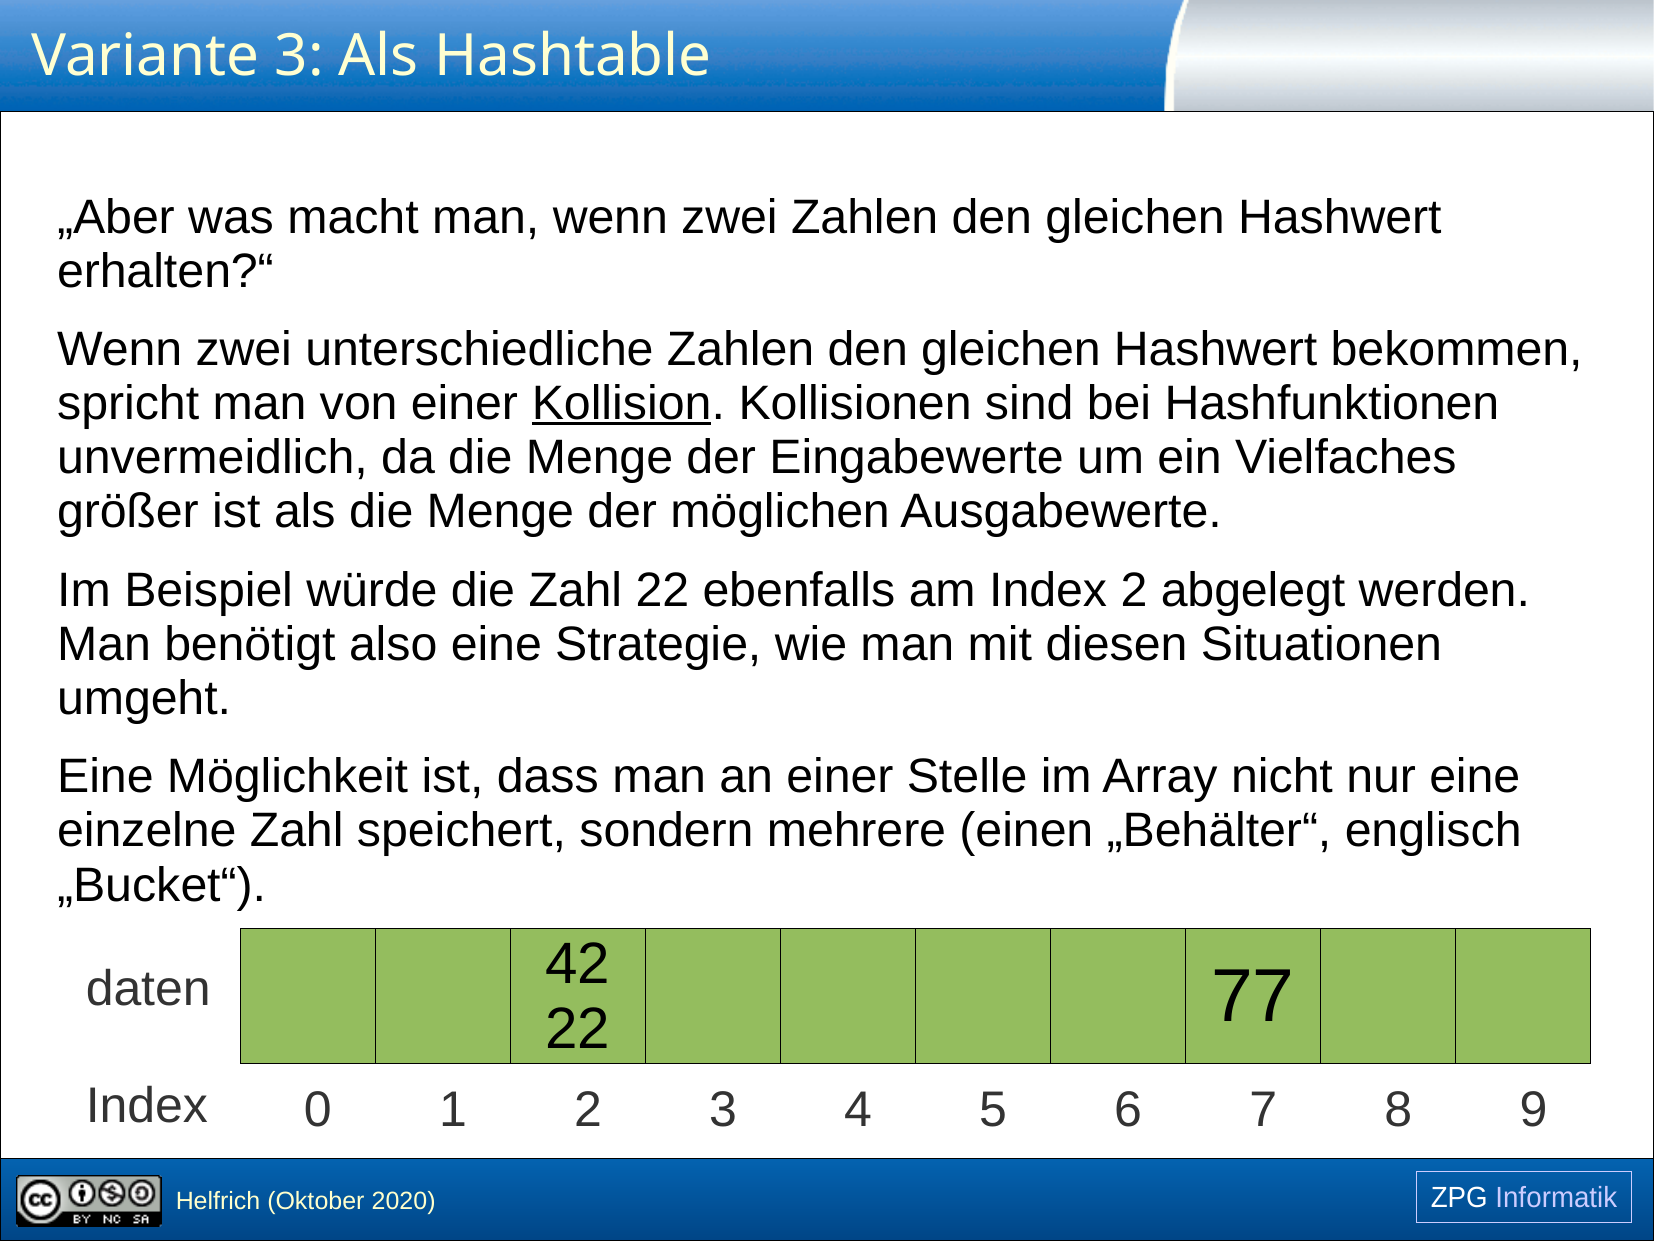

# Variante 3: Als Hashtable
„Aber was macht man, wenn zwei Zahlen den gleichen Hashwert erhalten?“
Wenn zwei unterschiedliche Zahlen den gleichen Hashwert bekommen, spricht man von einer Kollision. Kollisionen sind bei Hashfunktionen unvermeidlich, da die Menge der Eingabewerte um ein Vielfaches größer ist als die Menge der möglichen Ausgabewerte.
Im Beispiel würde die Zahl 22 ebenfalls am Index 2 abgelegt werden. Man benötigt also eine Strategie, wie man mit diesen Situationen umgeht.
Eine Möglichkeit ist, dass man an einer Stelle im Array nicht nur eine einzelne Zahl speichert, sondern mehrere (einen „Behälter“, englisch „Bucket“).
daten
Index
0
1
2
3
4
5
6
7
8
9
42
22
42
77